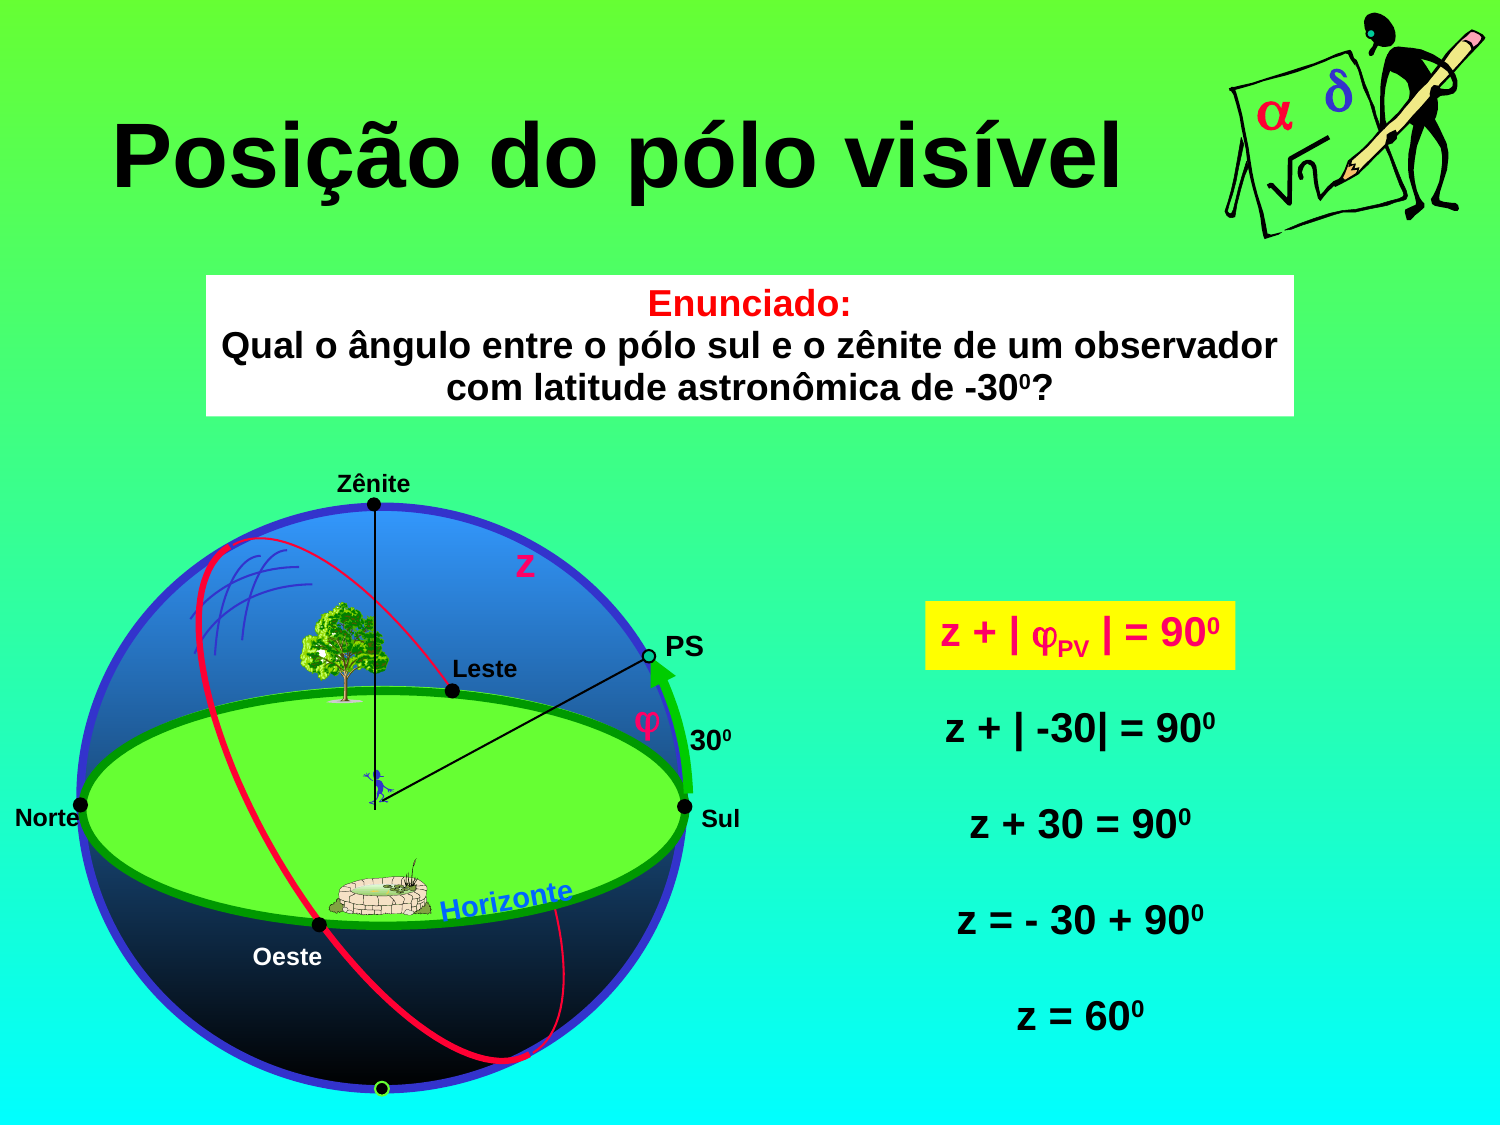



# Posição do pólo visível
Enunciado:
Qual o ângulo entre o pólo sul e o zênite de um observador
com latitude astronômica de -300?
300
Zênite
z
z + | PV | = 900
PS
Leste

z + | -30| = 900
z + 30 = 900
Norte
Sul
Horizonte
z = - 30 + 900
Oeste
z = 600